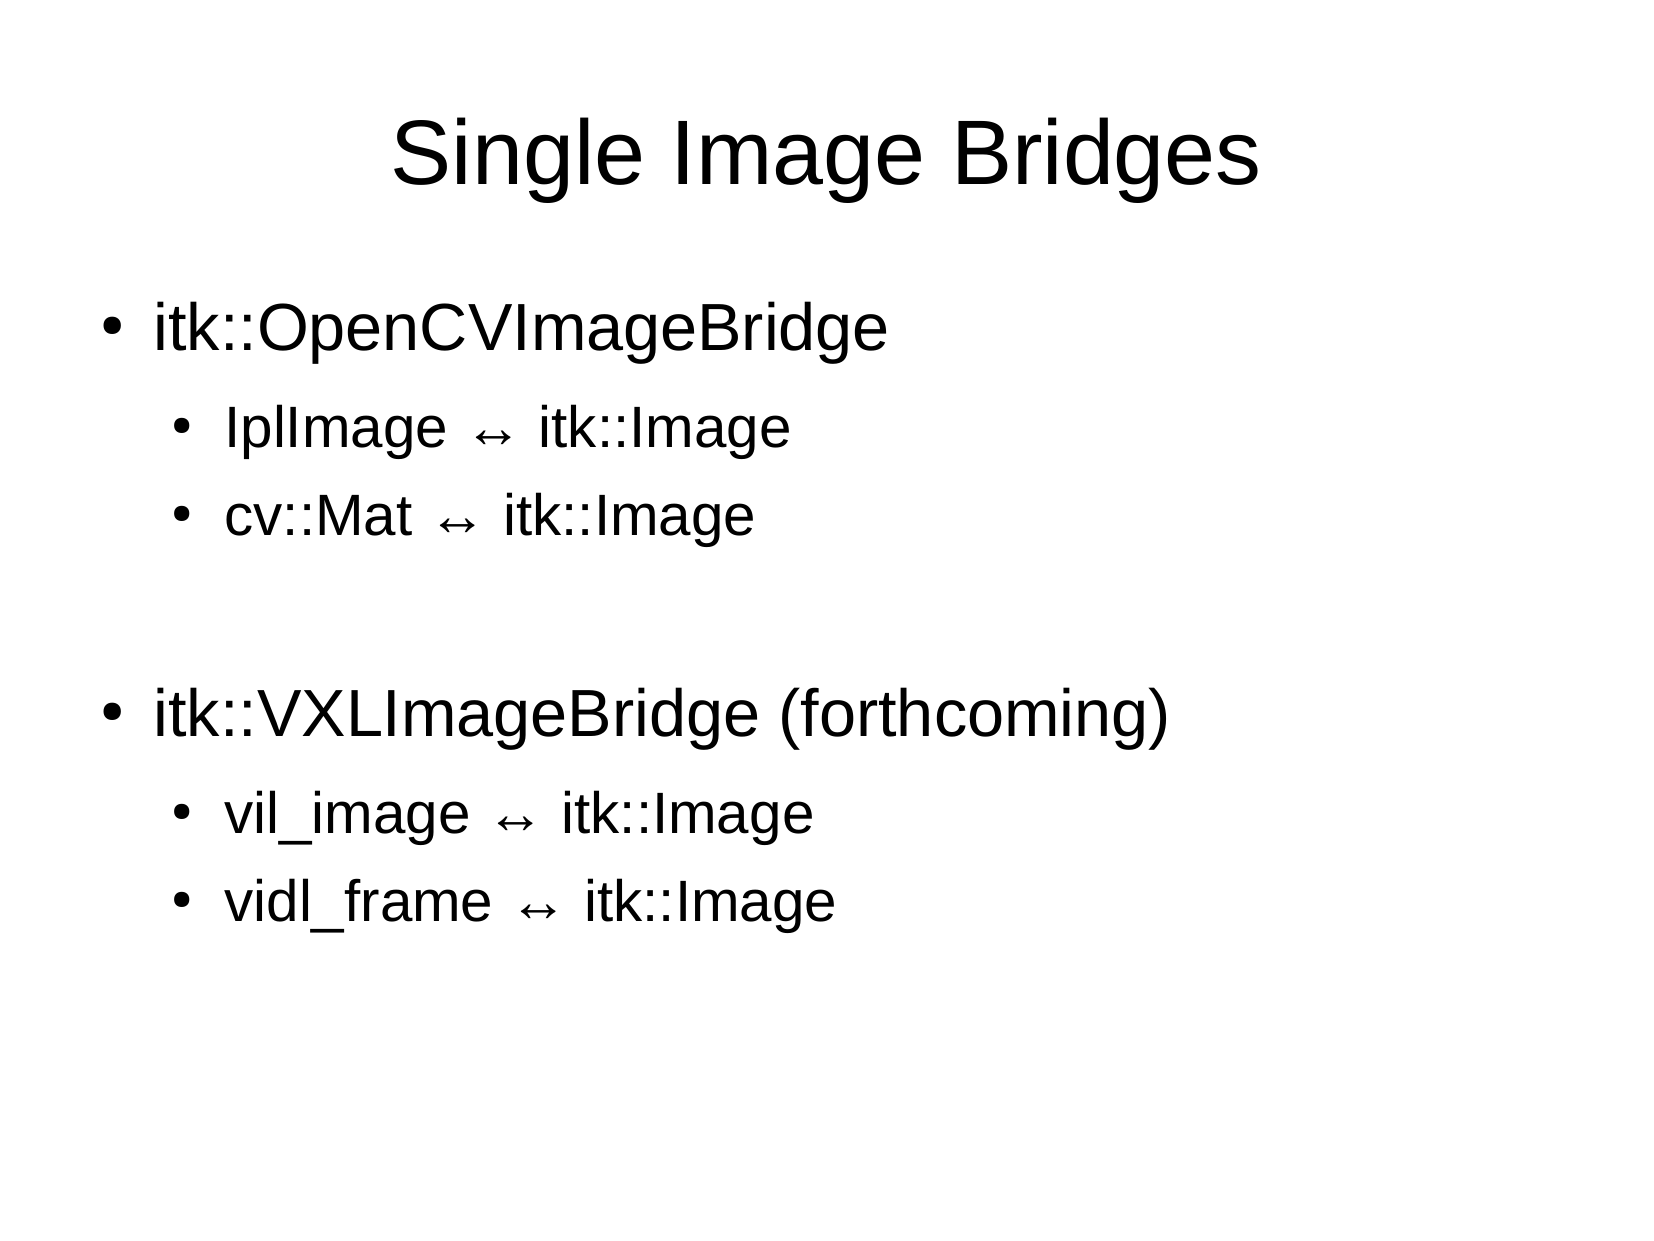

# Single Image Bridges
itk::OpenCVImageBridge
IplImage ↔ itk::Image
cv::Mat ↔ itk::Image
itk::VXLImageBridge (forthcoming)
vil_image ↔ itk::Image
vidl_frame ↔ itk::Image